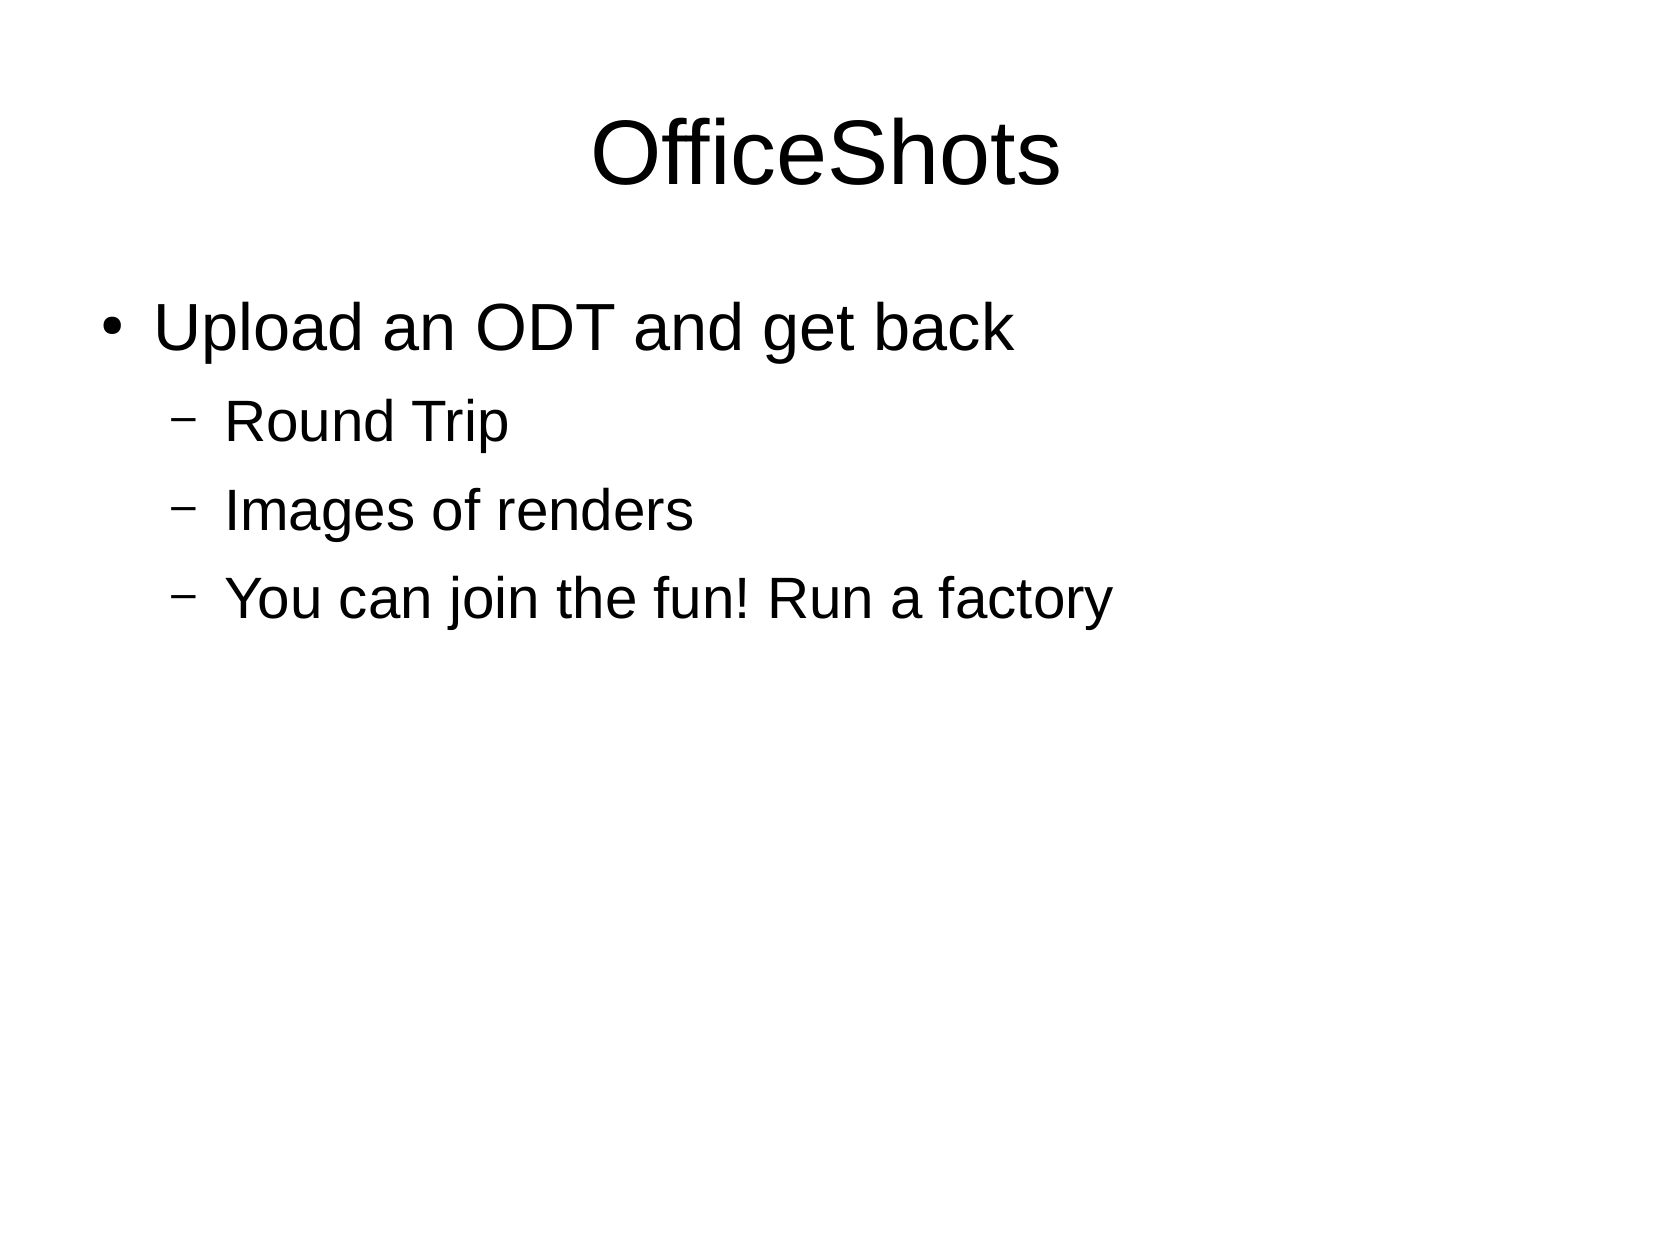

# OfficeShots
Upload an ODT and get back
Round Trip
Images of renders
You can join the fun! Run a factory